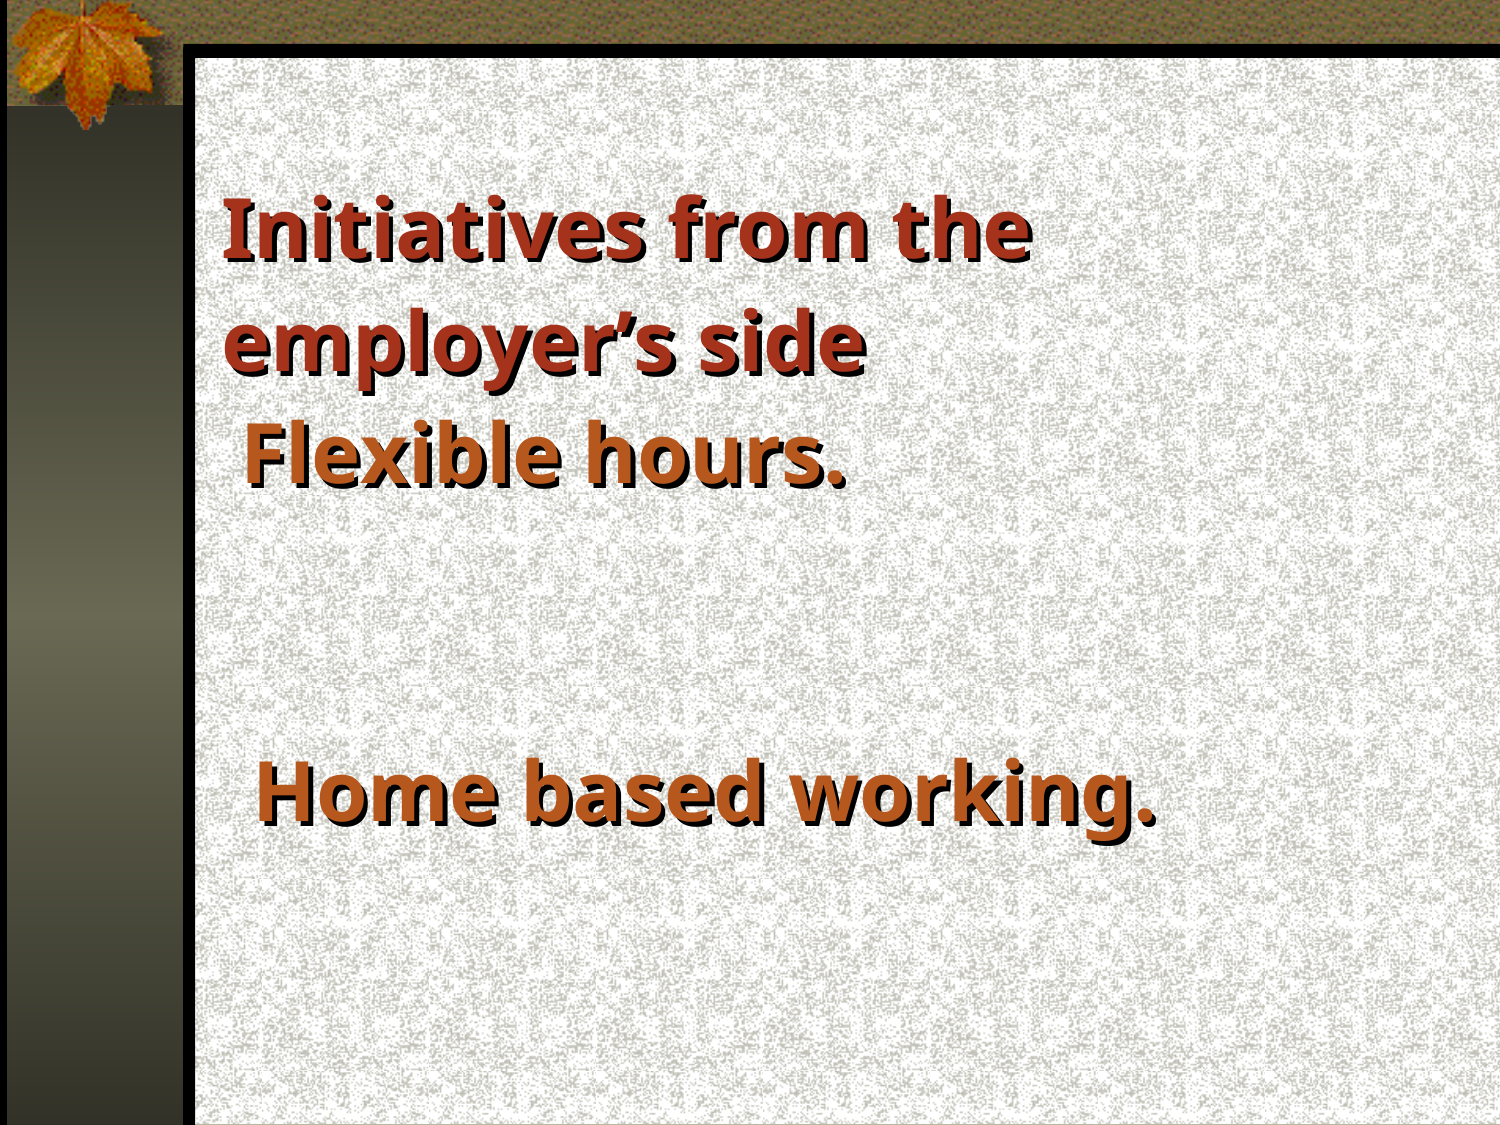

# Initiatives from the employer’s side
Flexible hours.
Home based working.